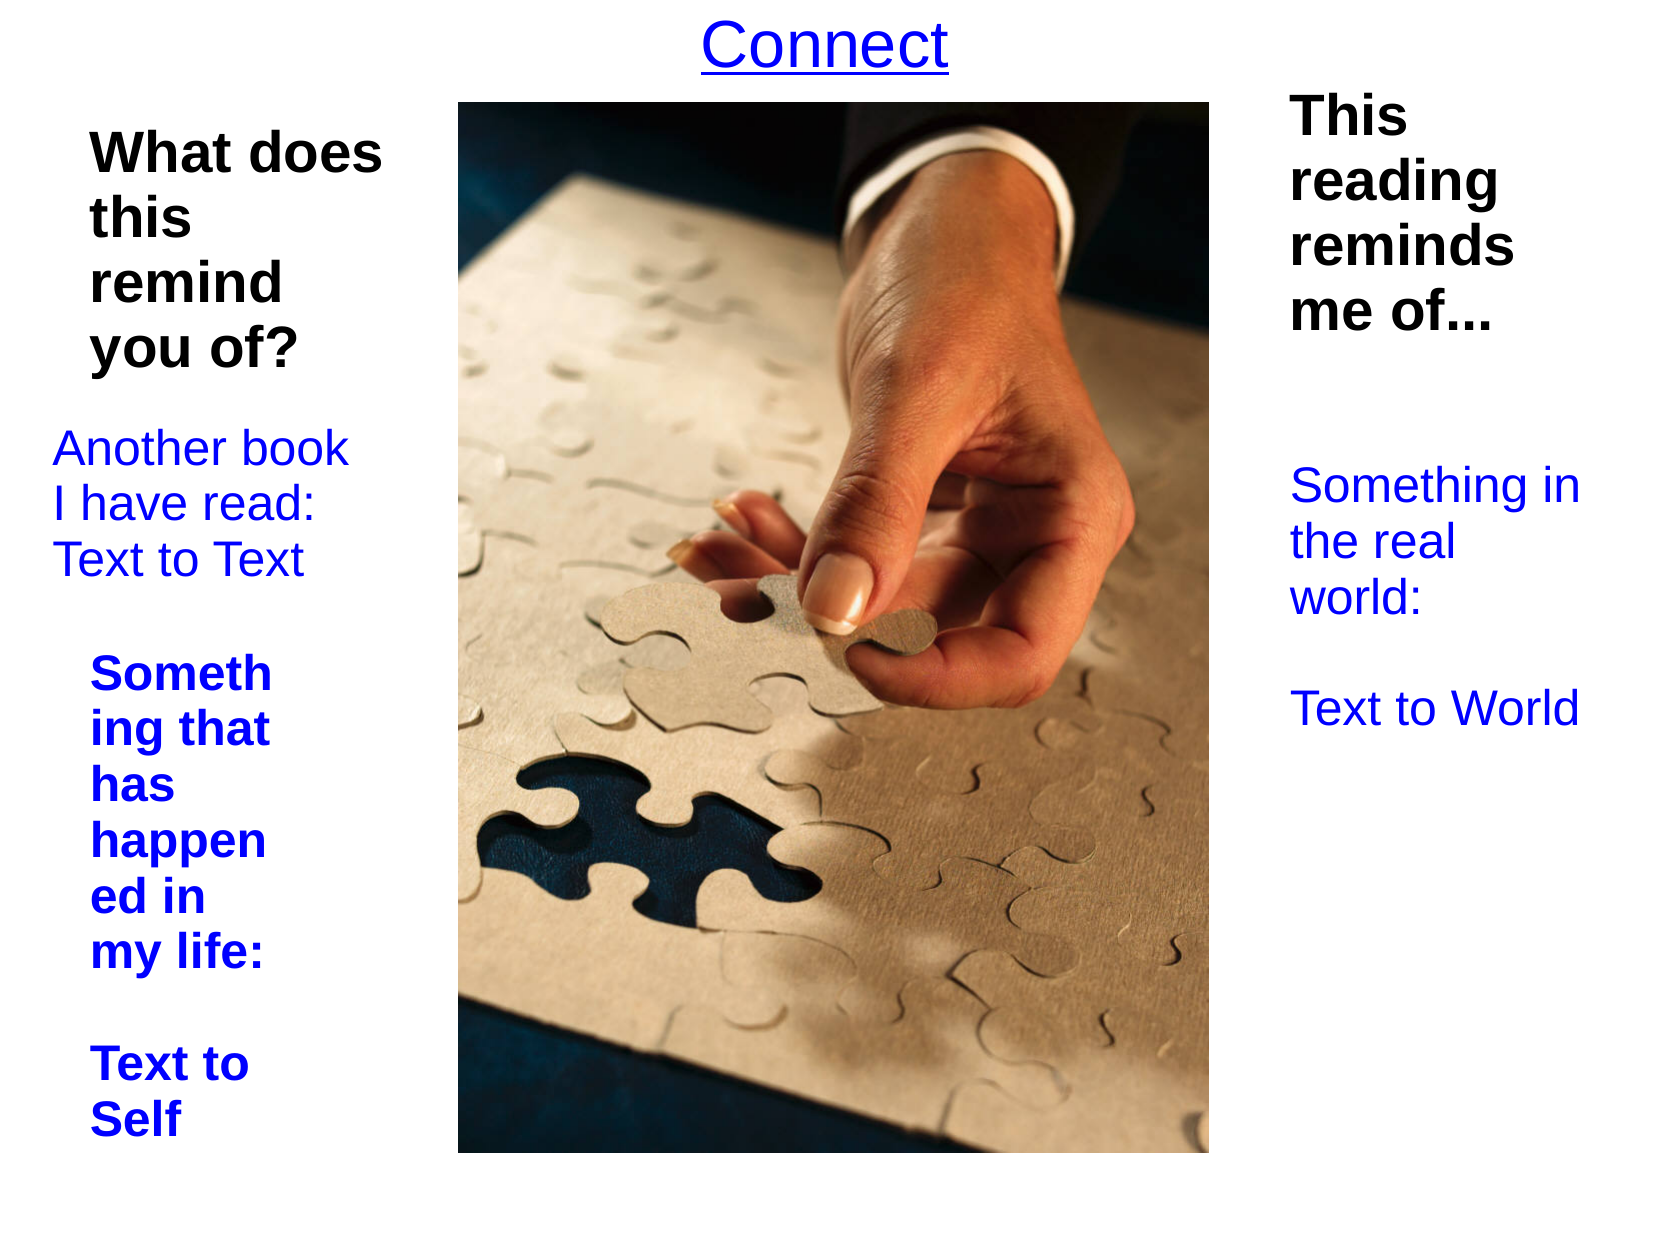

Connect
This reading reminds me of...
What does this remind you of?
Another book I have read:
Text to Text
Something in the real world:
Text to World
Something that has happened in my life:
Text to Self